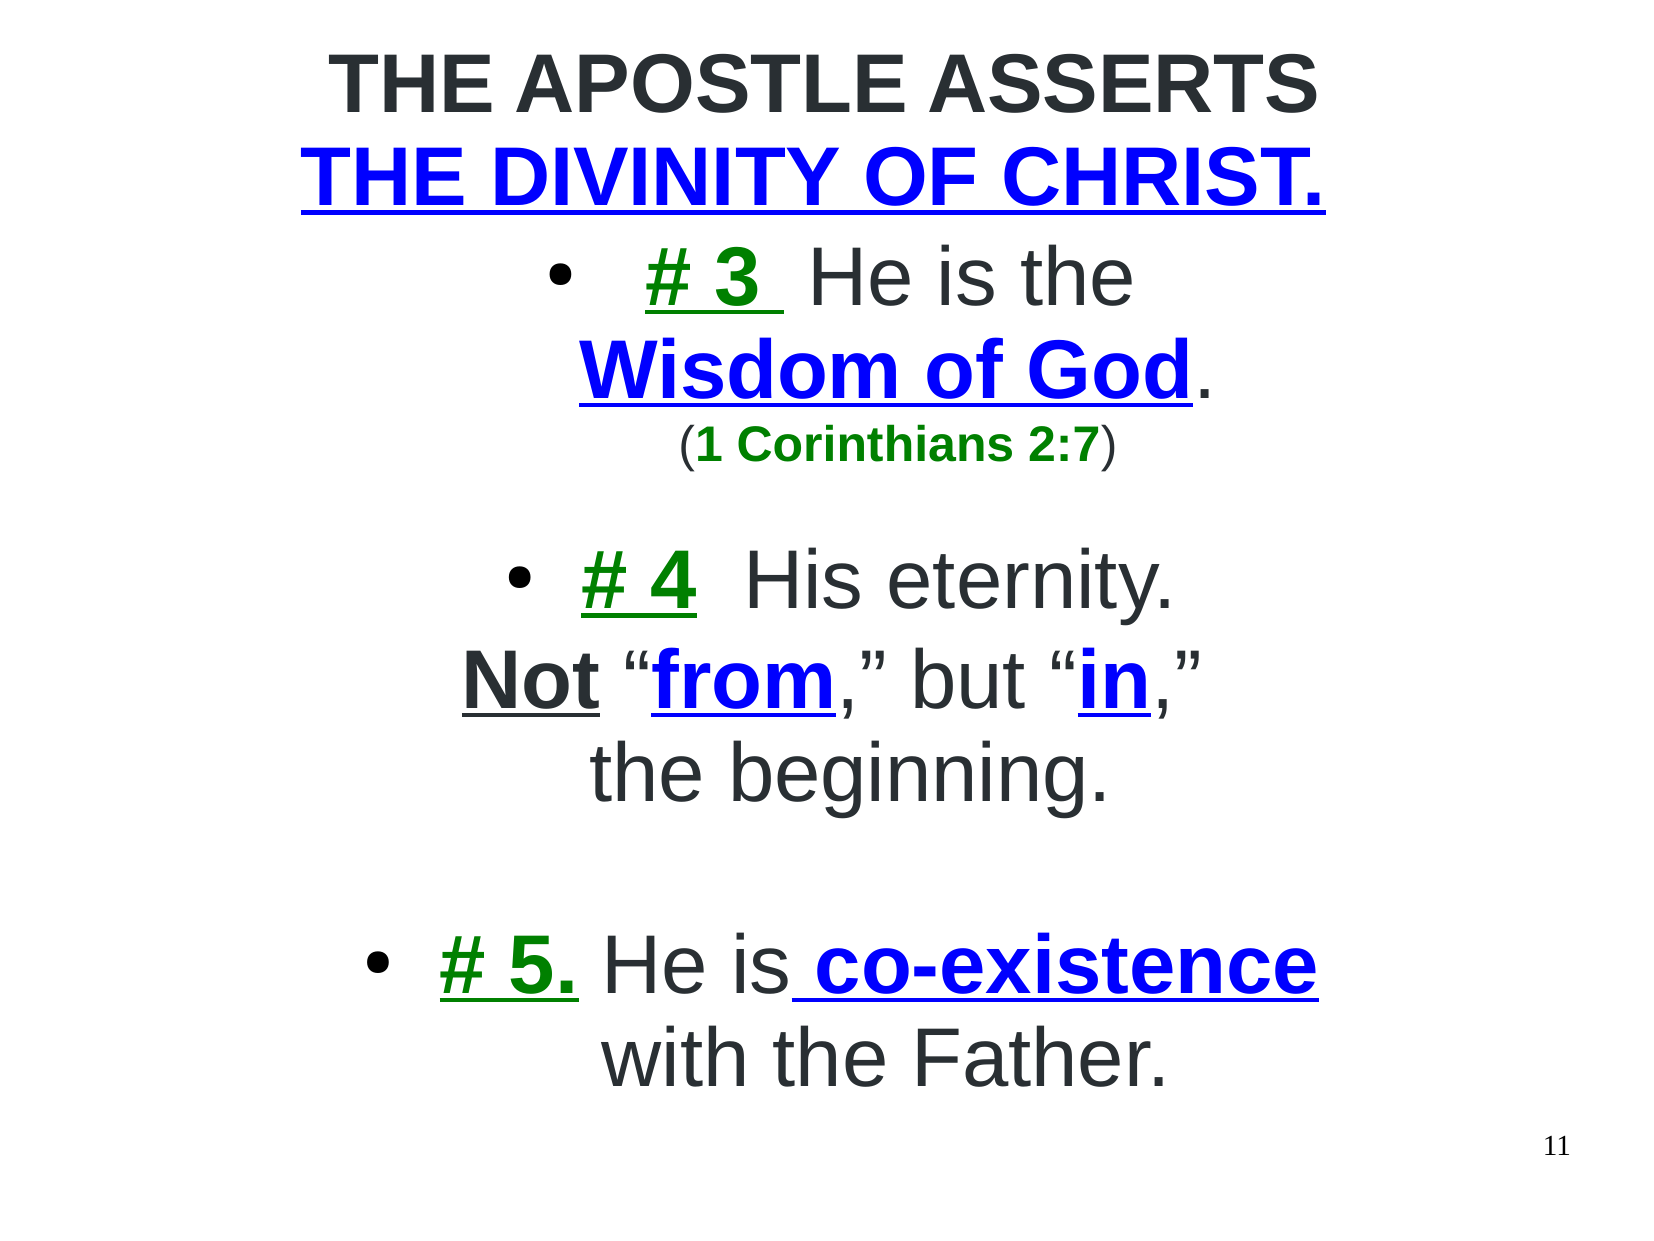

# THE APOSTLE ASSERTS THE DIVINITY OF CHRIST.
 # 3 He is the
Wisdom of God.
(1 Corinthians 2:7)
 # 4 His eternity.
Not “from,” but “in,”
the beginning.
 # 5. He is co-existence
with the Father.
11